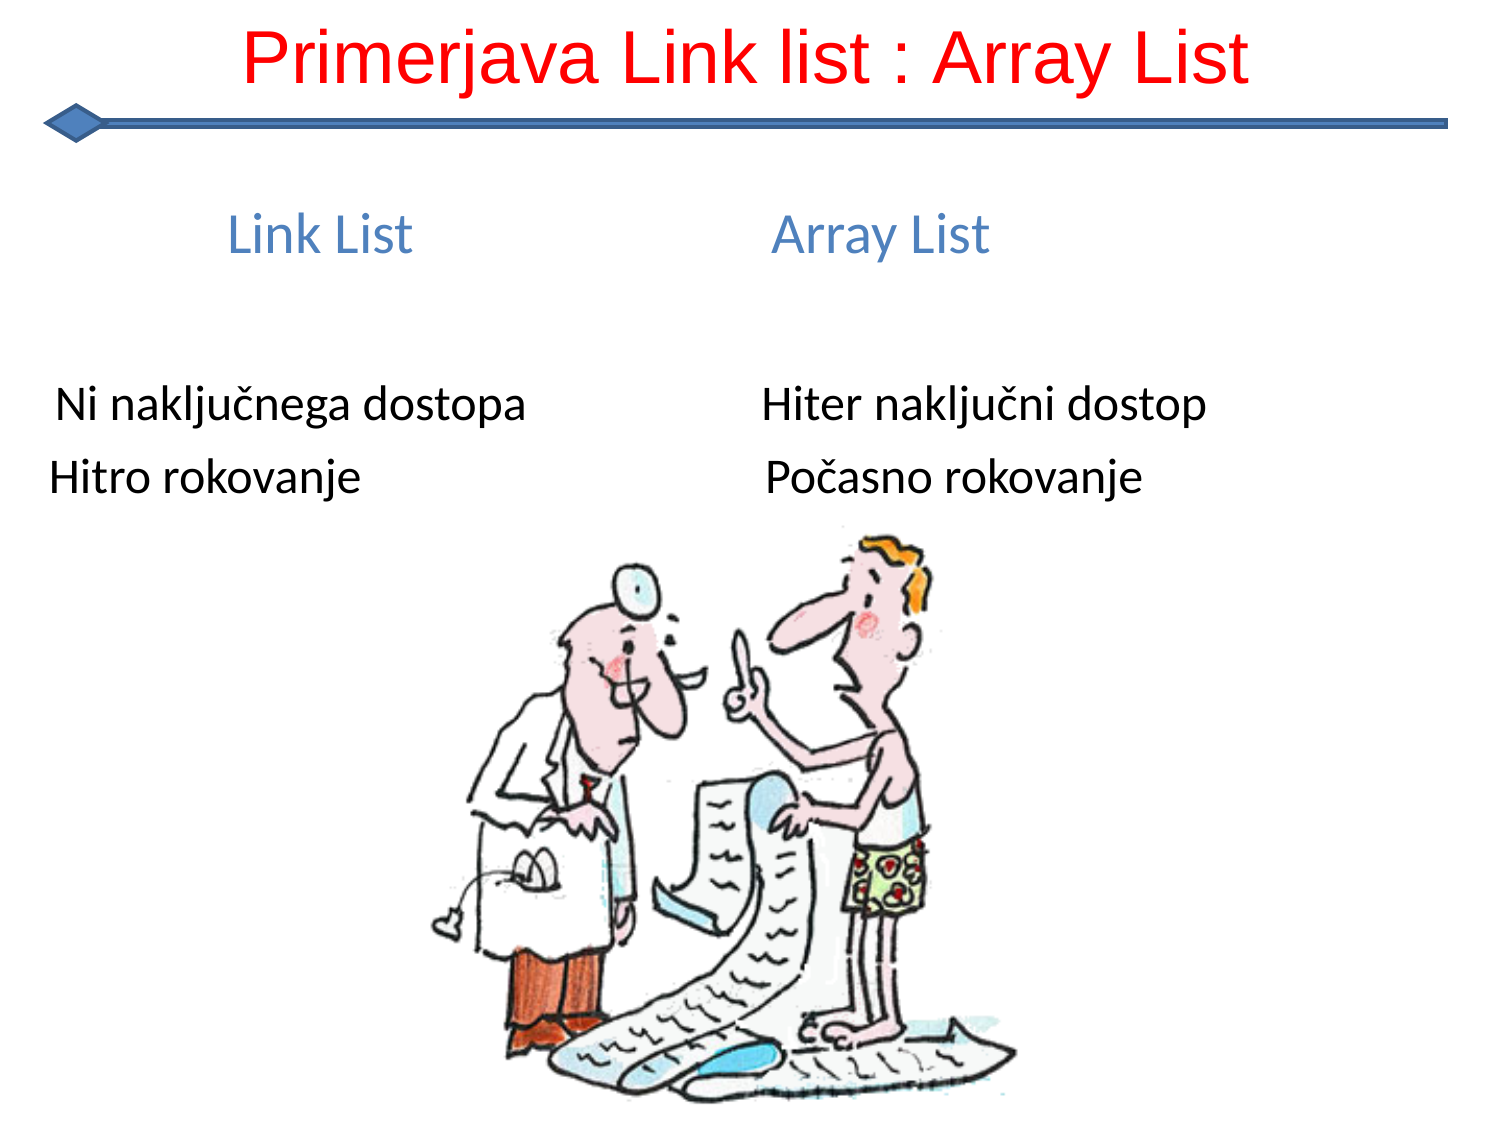

# Primerjava Link list : Array List
 Link List Array List
 Ni naključnega dostopa 	 Hiter naključni dostop
 Hitro rokovanje 		Počasno rokovanje